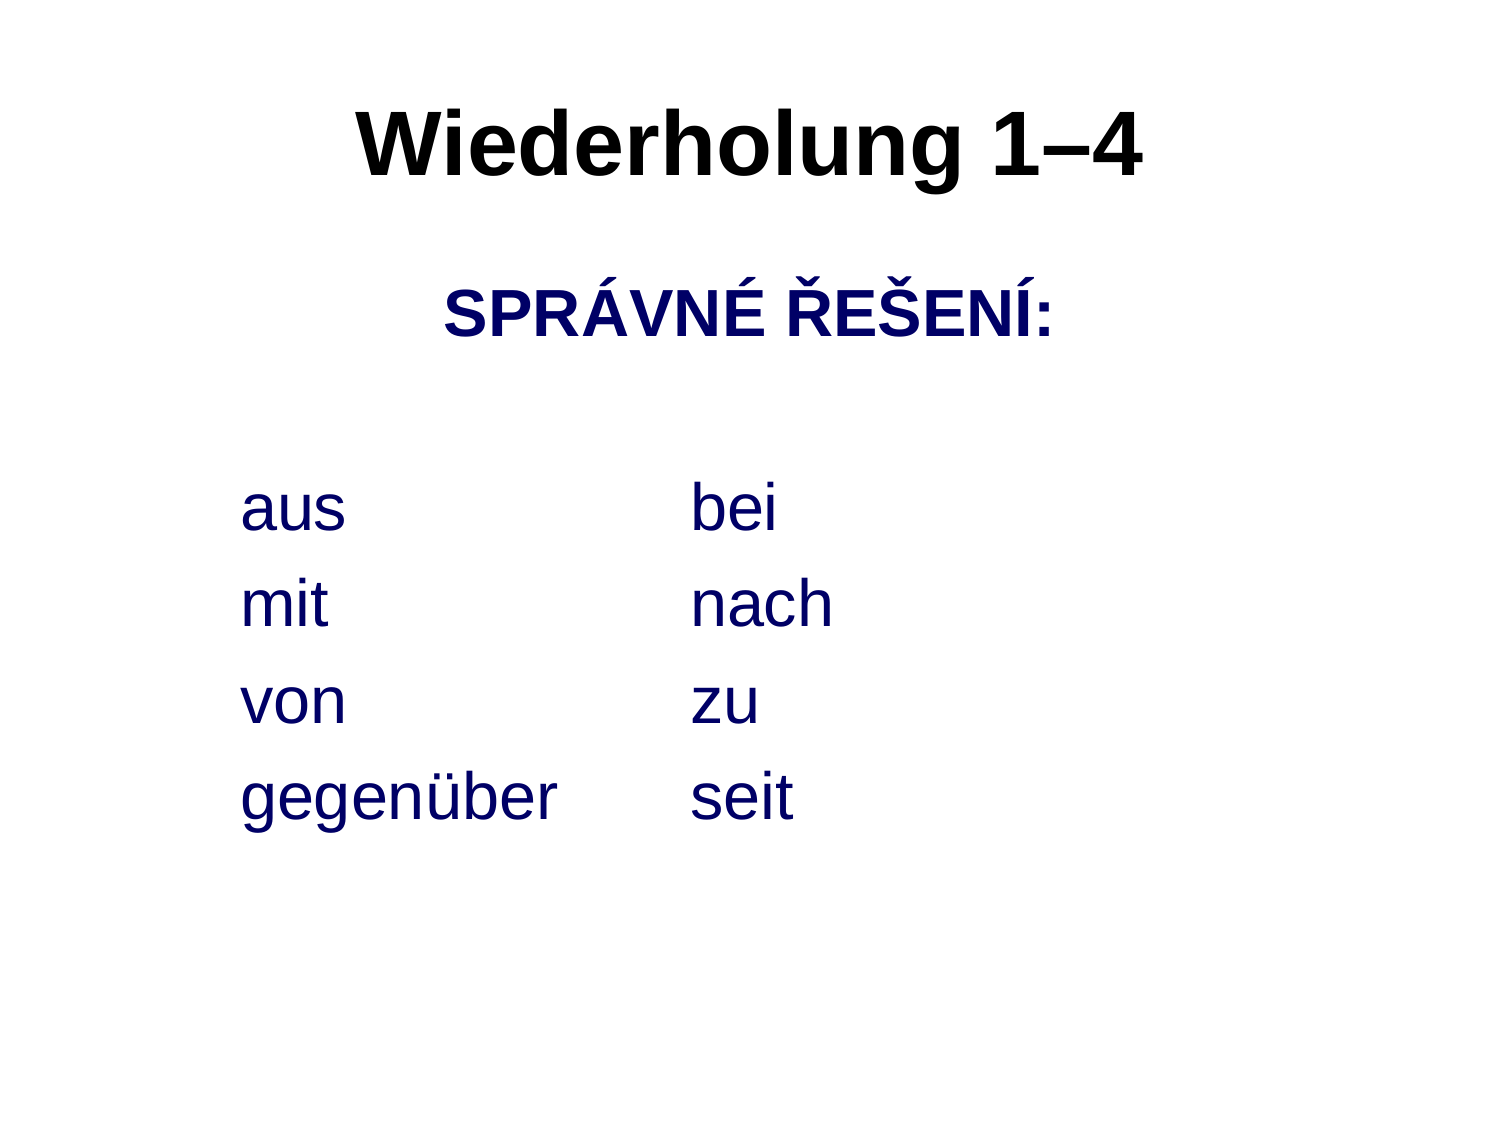

# Wiederholung 1–4
SPRÁVNÉ ŘEŠENÍ:
		aus 			bei
		mit 			nach
		von 			zu
		gegenüber 	seit